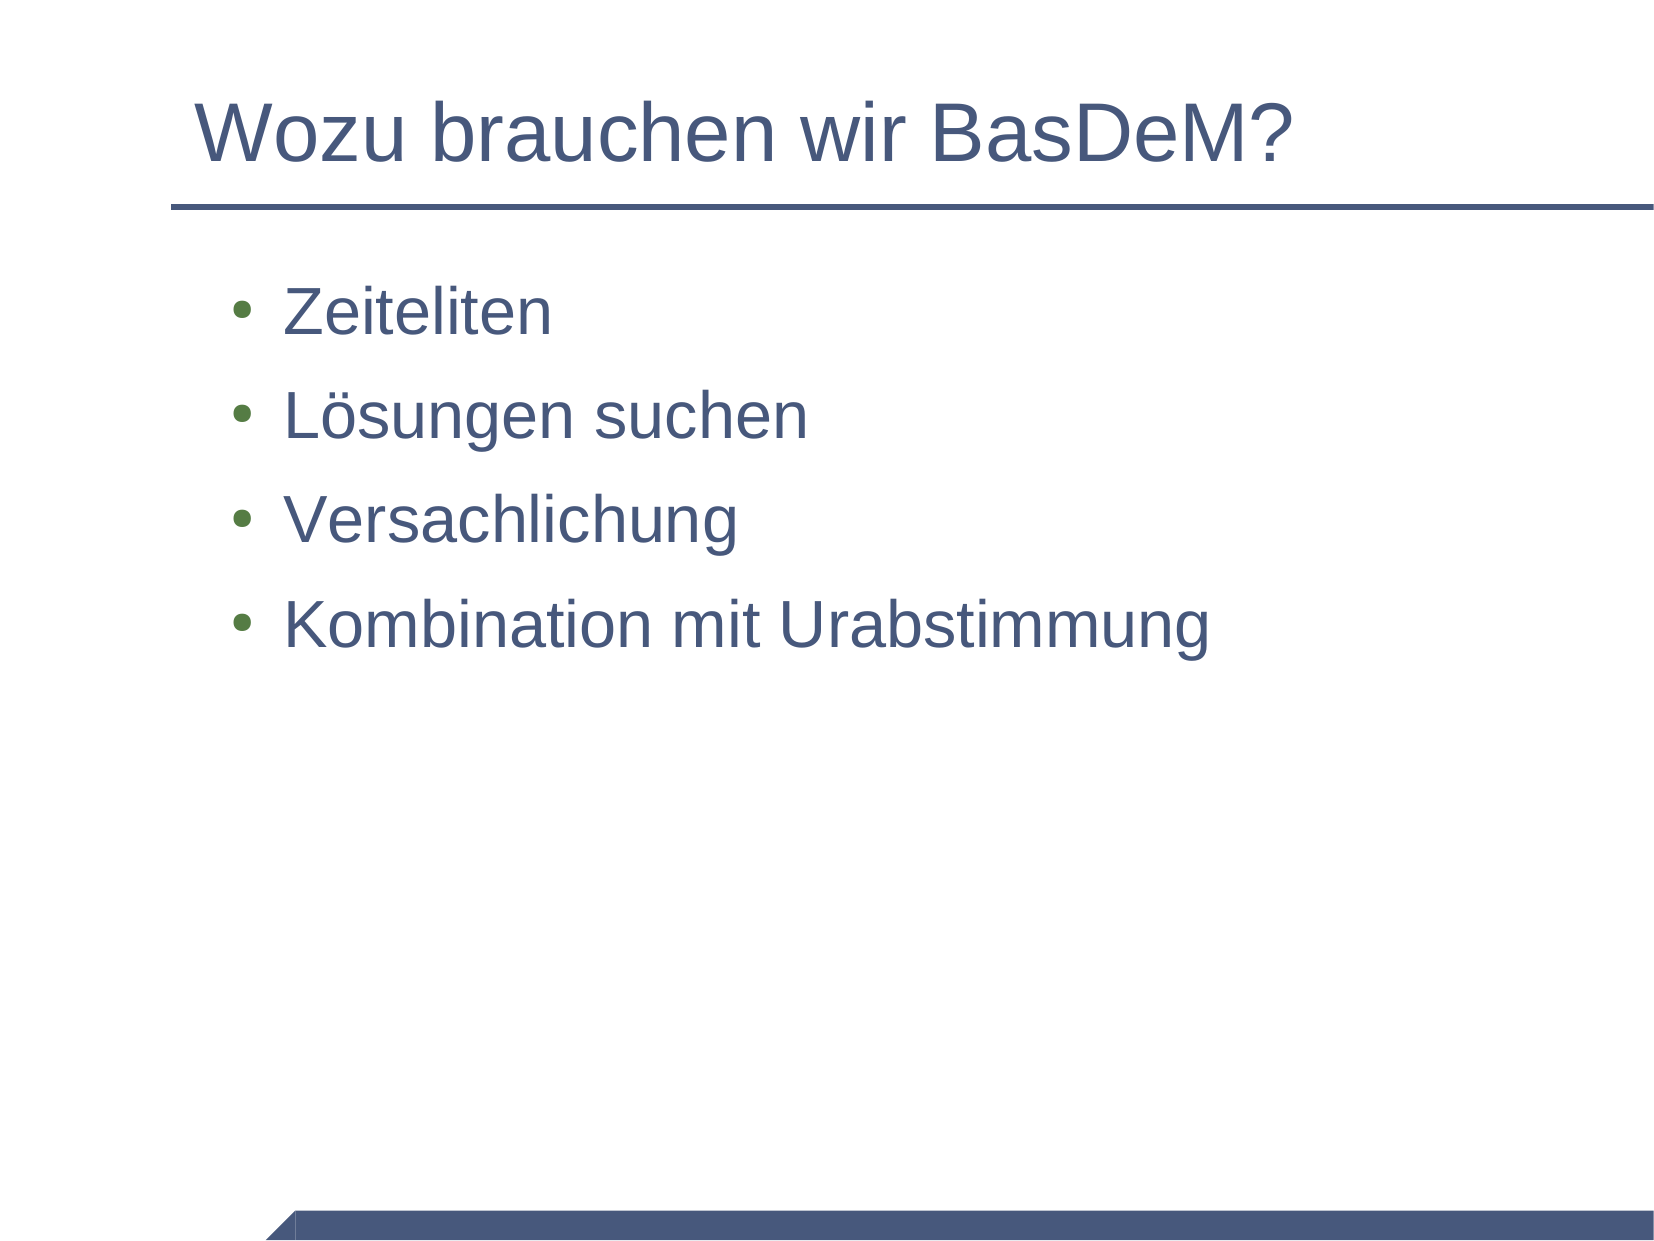

# Wozu brauchen wir BasDeM?
Zeiteliten
Lösungen suchen
Versachlichung
Kombination mit Urabstimmung